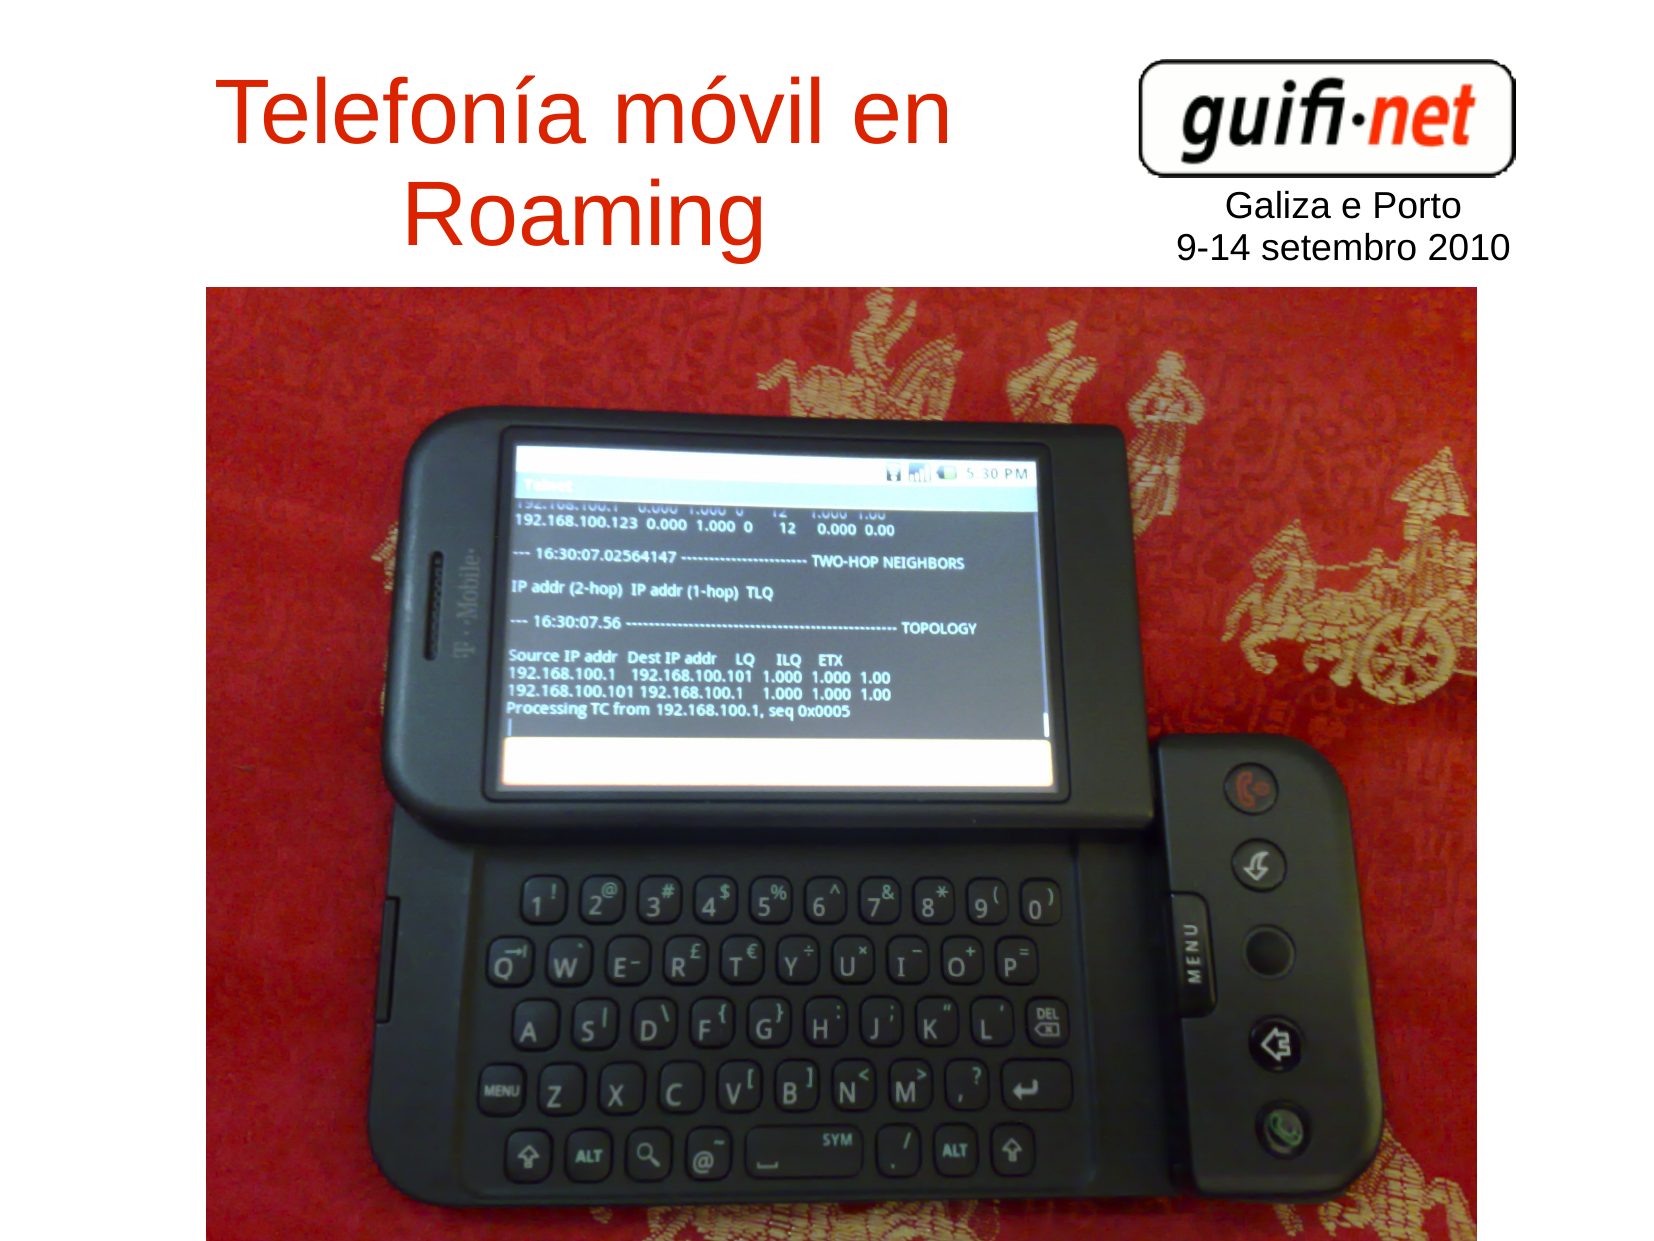

# Telefonía móvil en Roaming
Galiza e Porto
9-14 setembro 2010